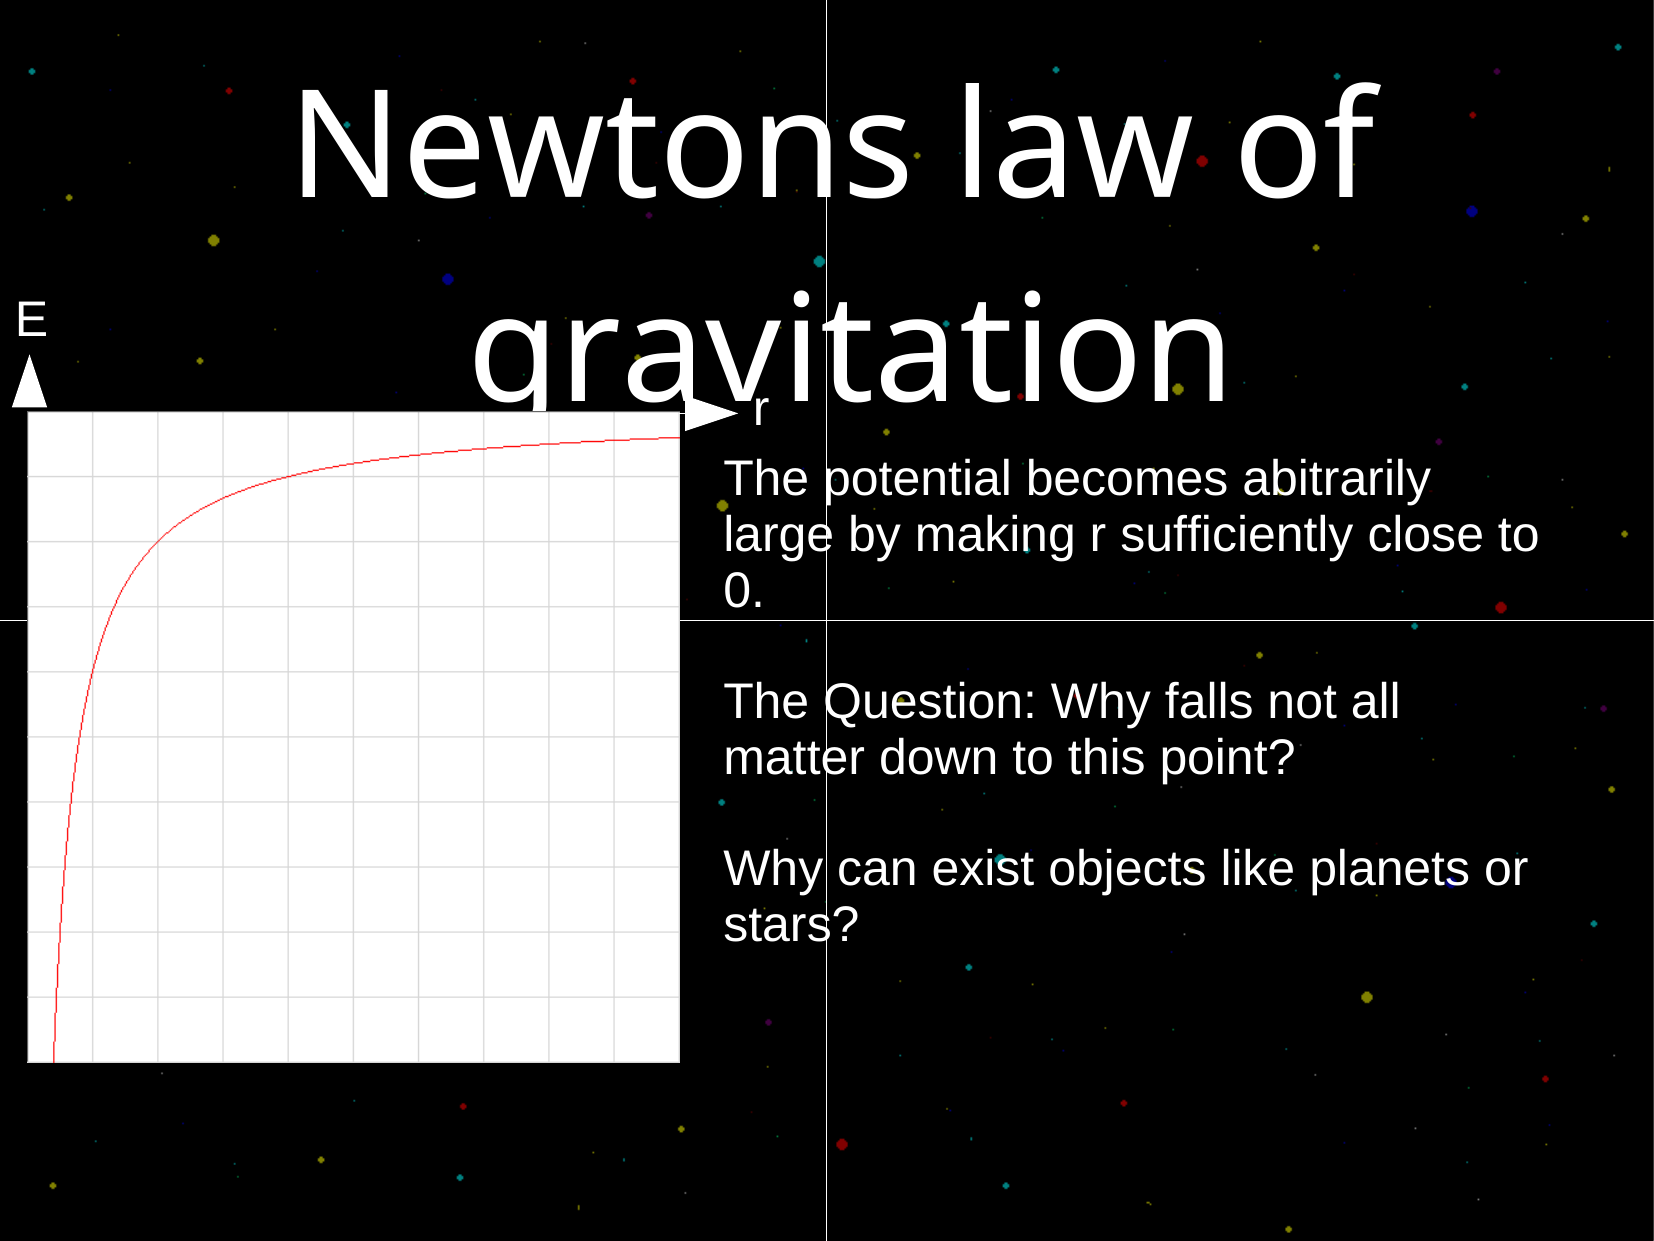

Newtons law of
 gravitation
E
r
The potential becomes abitrarily large by making r sufficiently close to 0.
The Question: Why falls not all matter down to this point?
Why can exist objects like planets or stars?